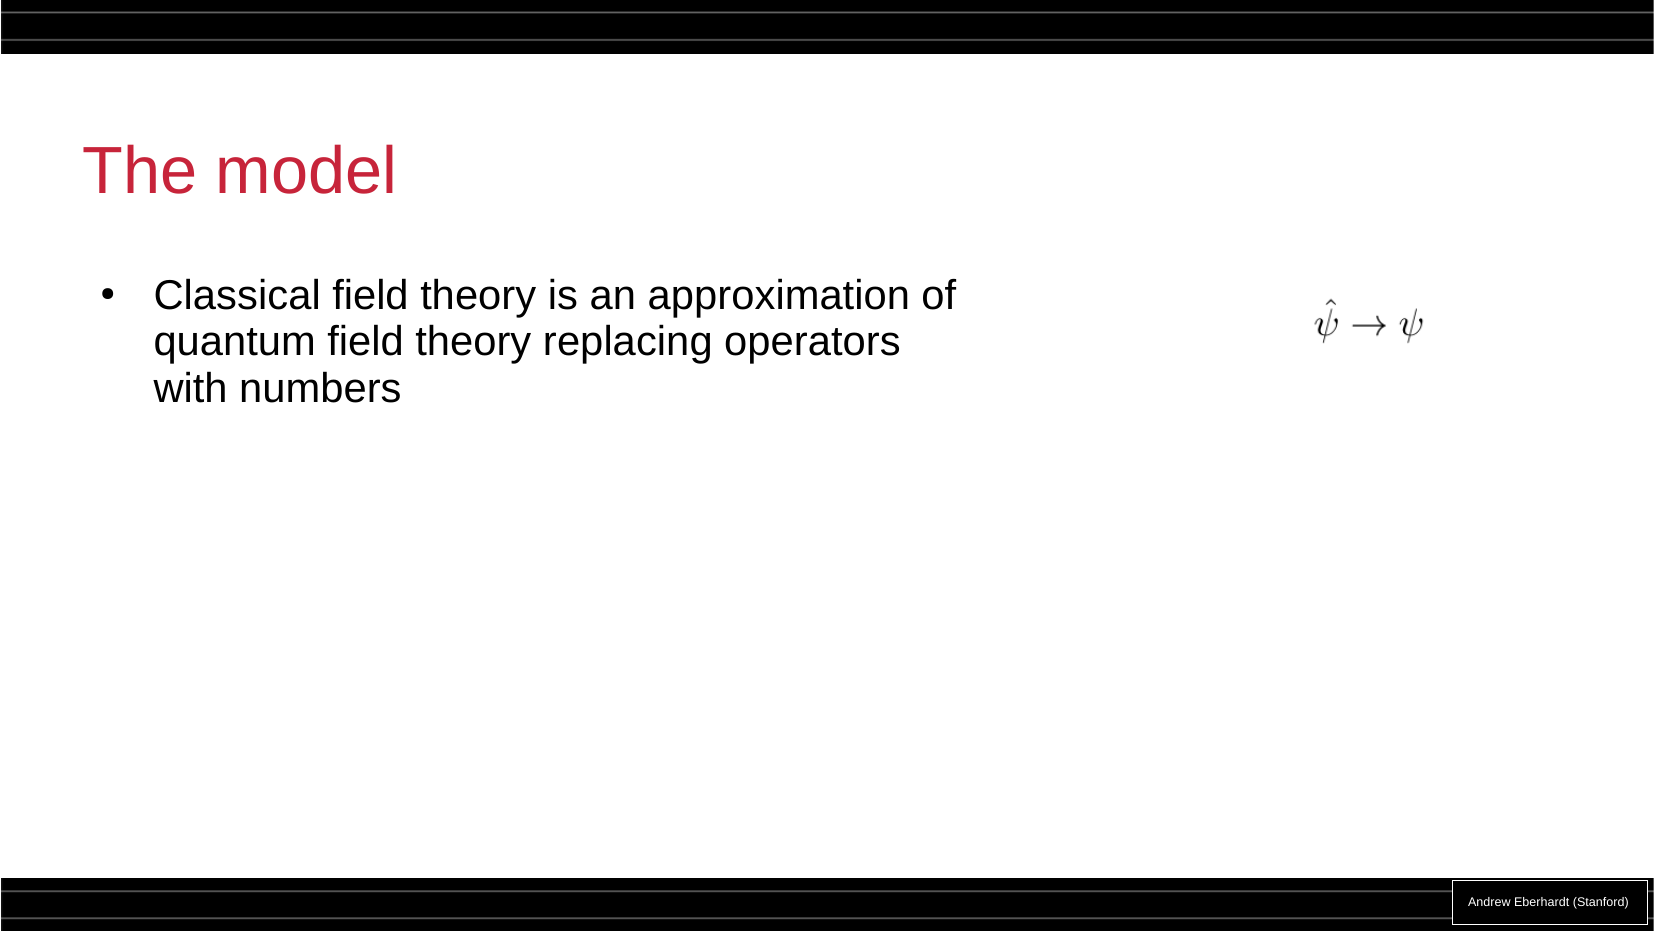

# The model
Classical field theory is an approximation of quantum field theory replacing operators with numbers
Andrew Eberhardt (Stanford)